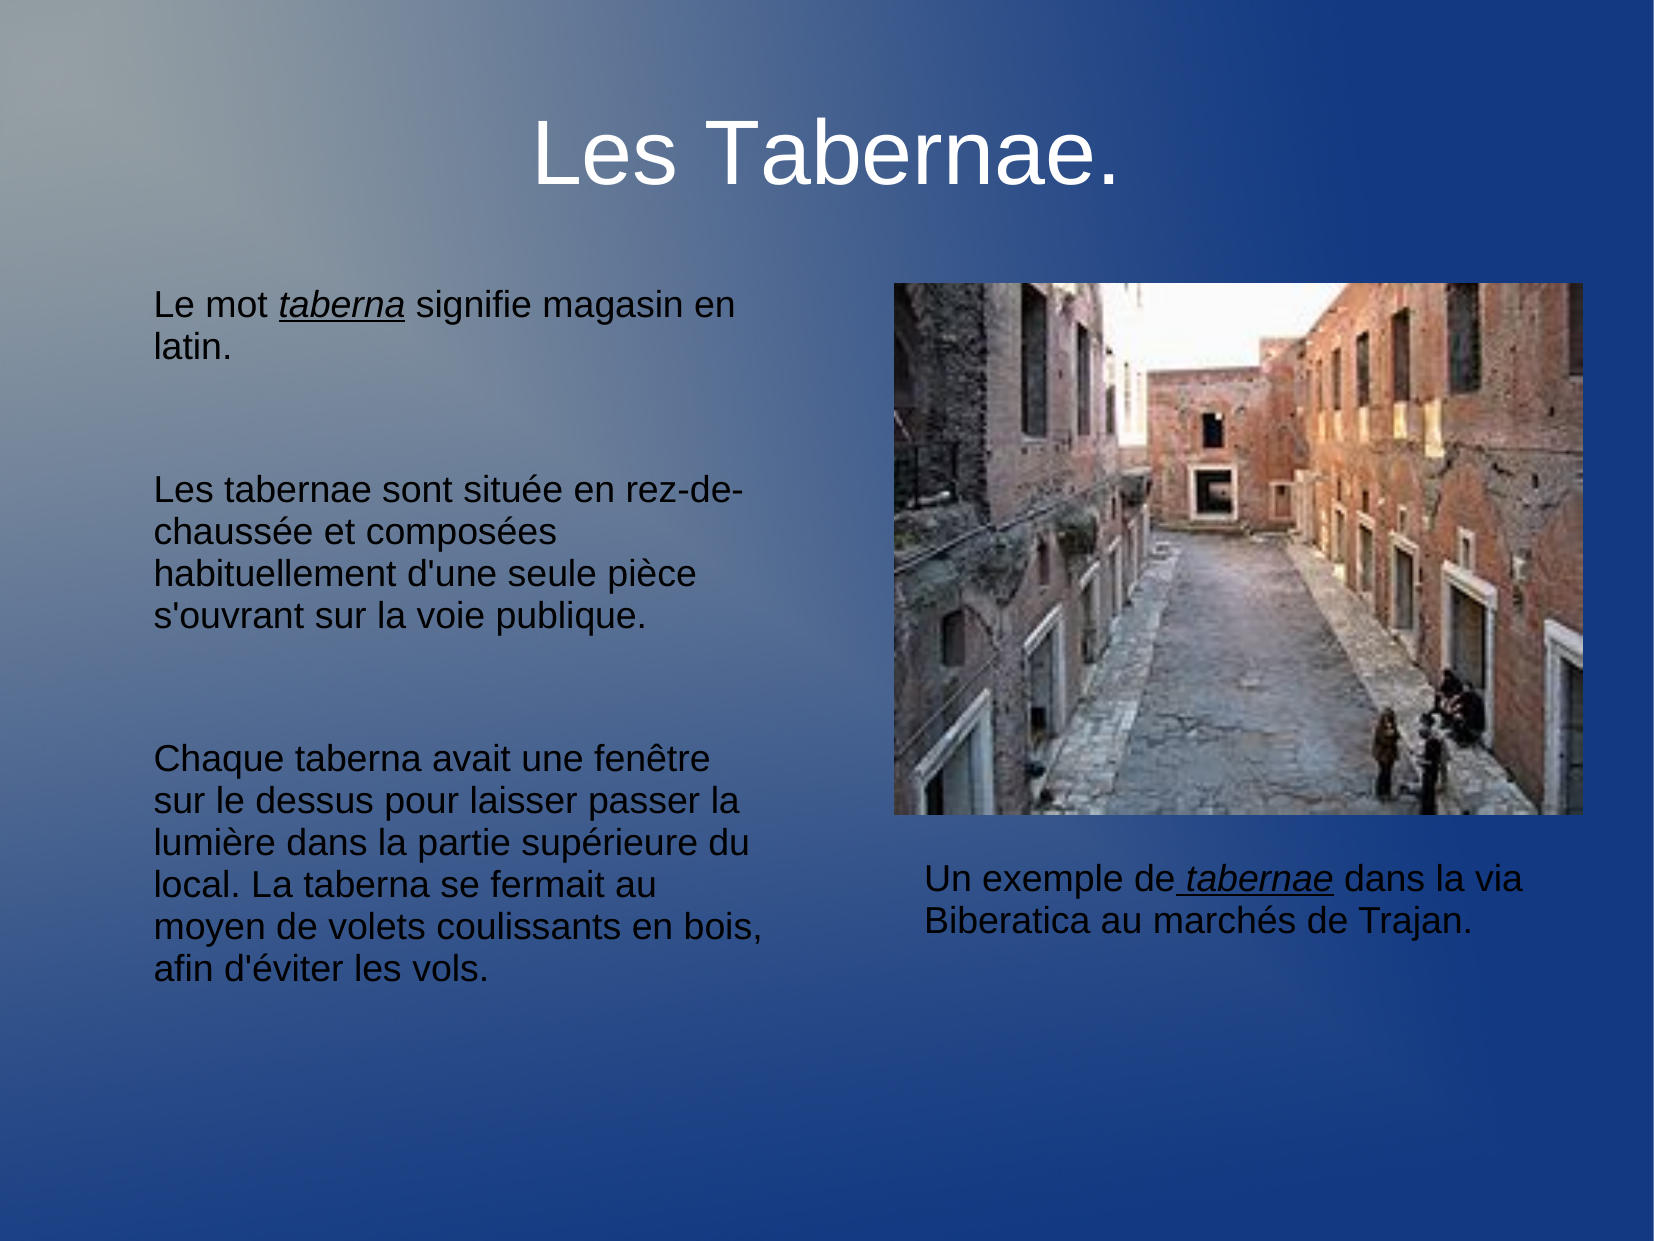

# Les Tabernae.
Le mot taberna signifie magasin en latin.
Les tabernae sont située en rez-de-chaussée et composées habituellement d'une seule pièce s'ouvrant sur la voie publique.
Chaque taberna avait une fenêtre sur le dessus pour laisser passer la lumière dans la partie supérieure du local. La taberna se fermait au moyen de volets coulissants en bois, afin d'éviter les vols.
Un exemple de tabernae dans la via Biberatica au marchés de Trajan.